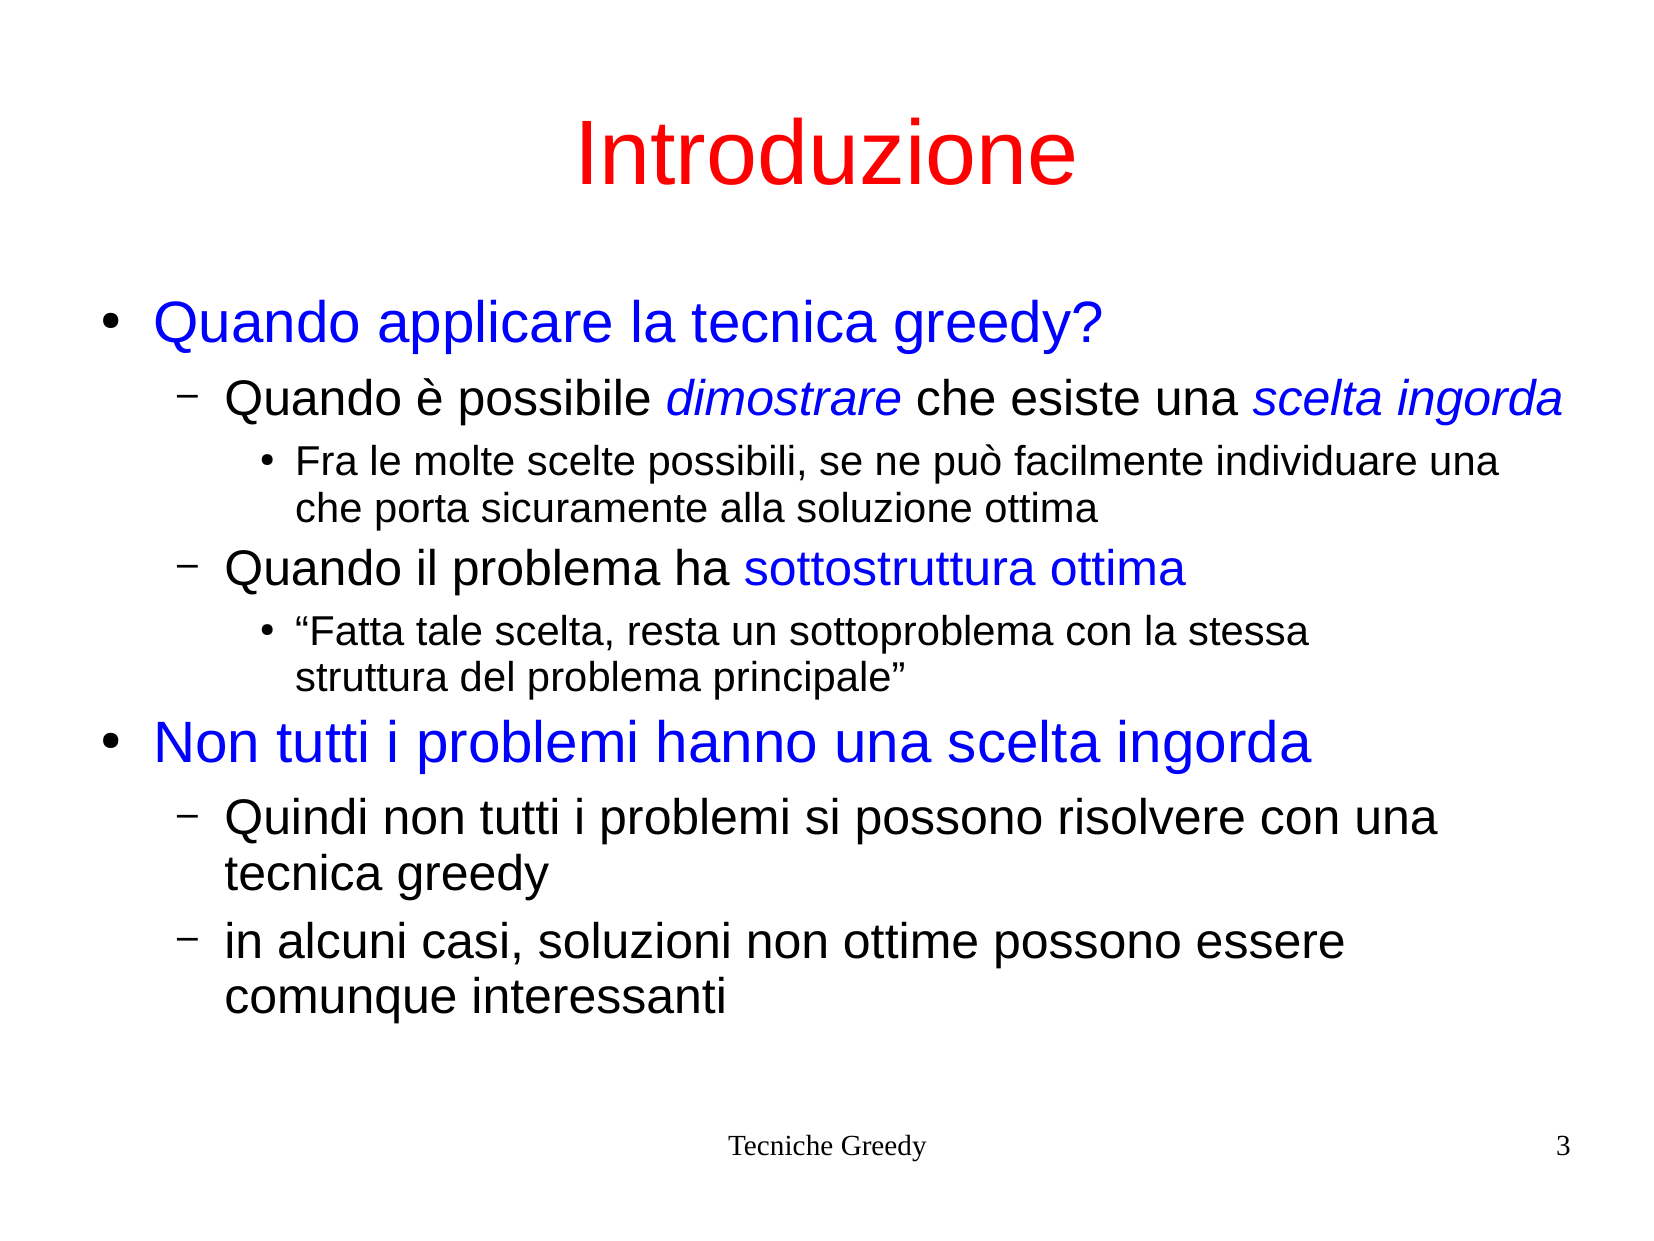

# Introduzione
Quando applicare la tecnica greedy?
Quando è possibile dimostrare che esiste una scelta ingorda
Fra le molte scelte possibili, se ne può facilmente individuare una che porta sicuramente alla soluzione ottima
Quando il problema ha sottostruttura ottima
“Fatta tale scelta, resta un sottoproblema con la stessa
struttura del problema principale”
Non tutti i problemi hanno una scelta ingorda
Quindi non tutti i problemi si possono risolvere con una tecnica greedy
in alcuni casi, soluzioni non ottime possono essere comunque interessanti
Tecniche Greedy
3